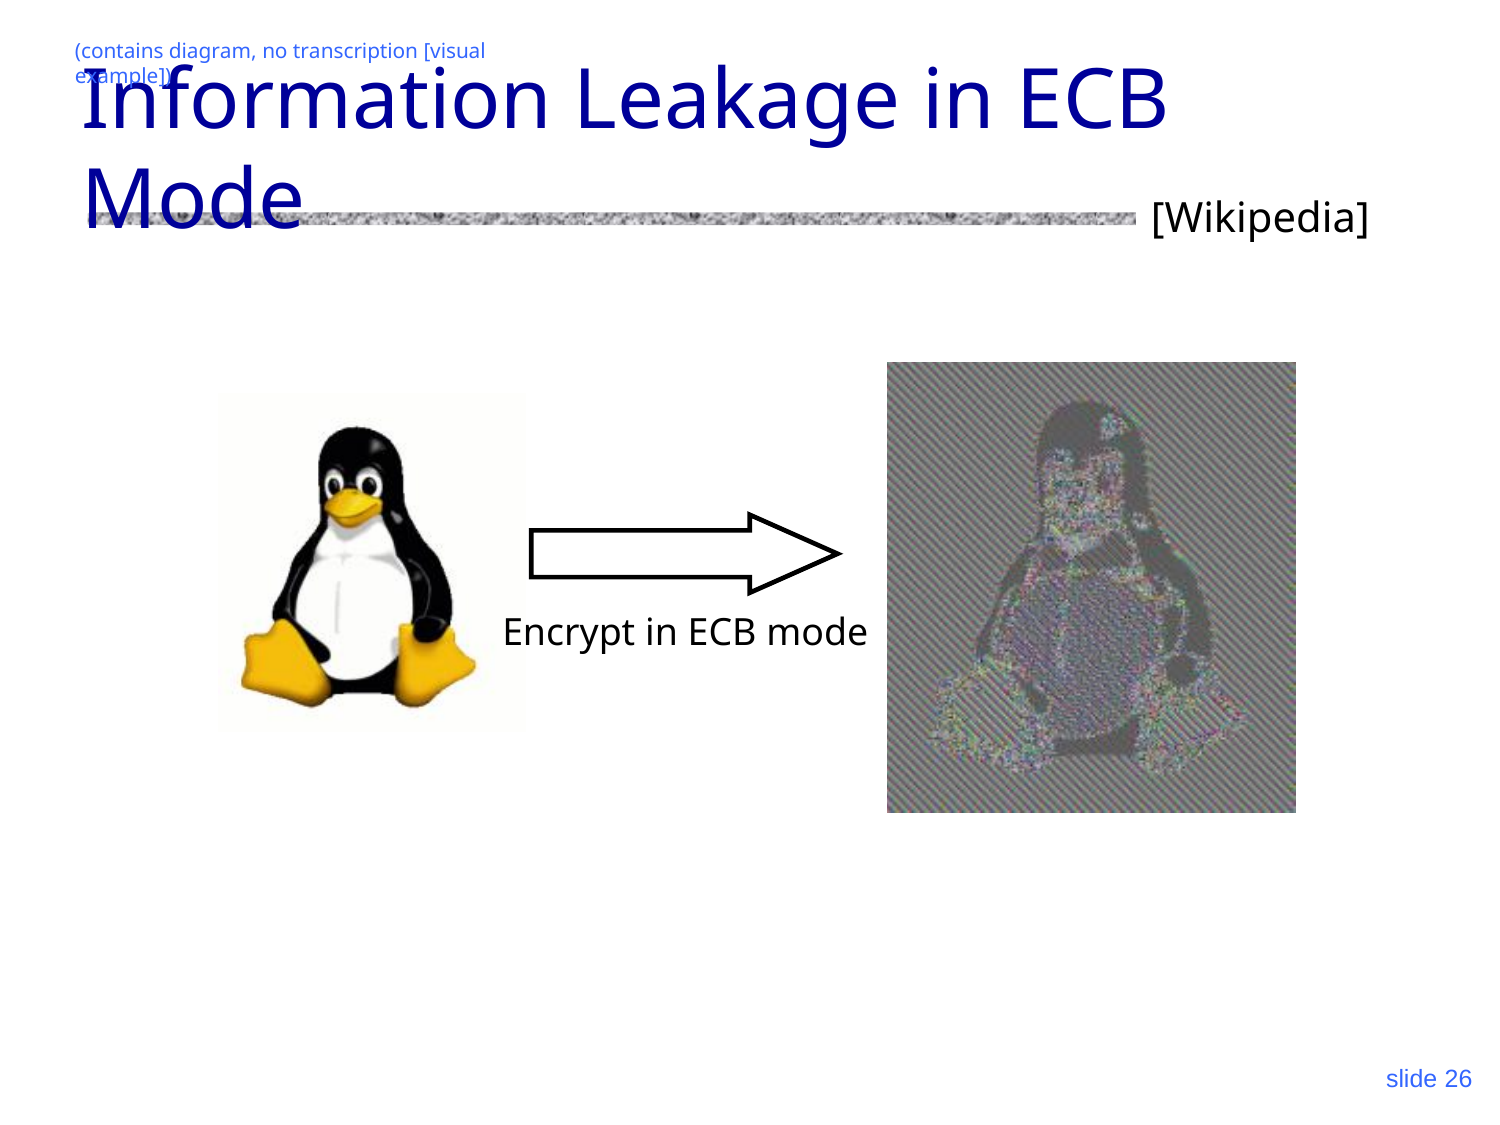

(contains diagram, no transcription [visual example])
# Information Leakage in ECB Mode
[Wikipedia]
Encrypt in ECB mode
slide